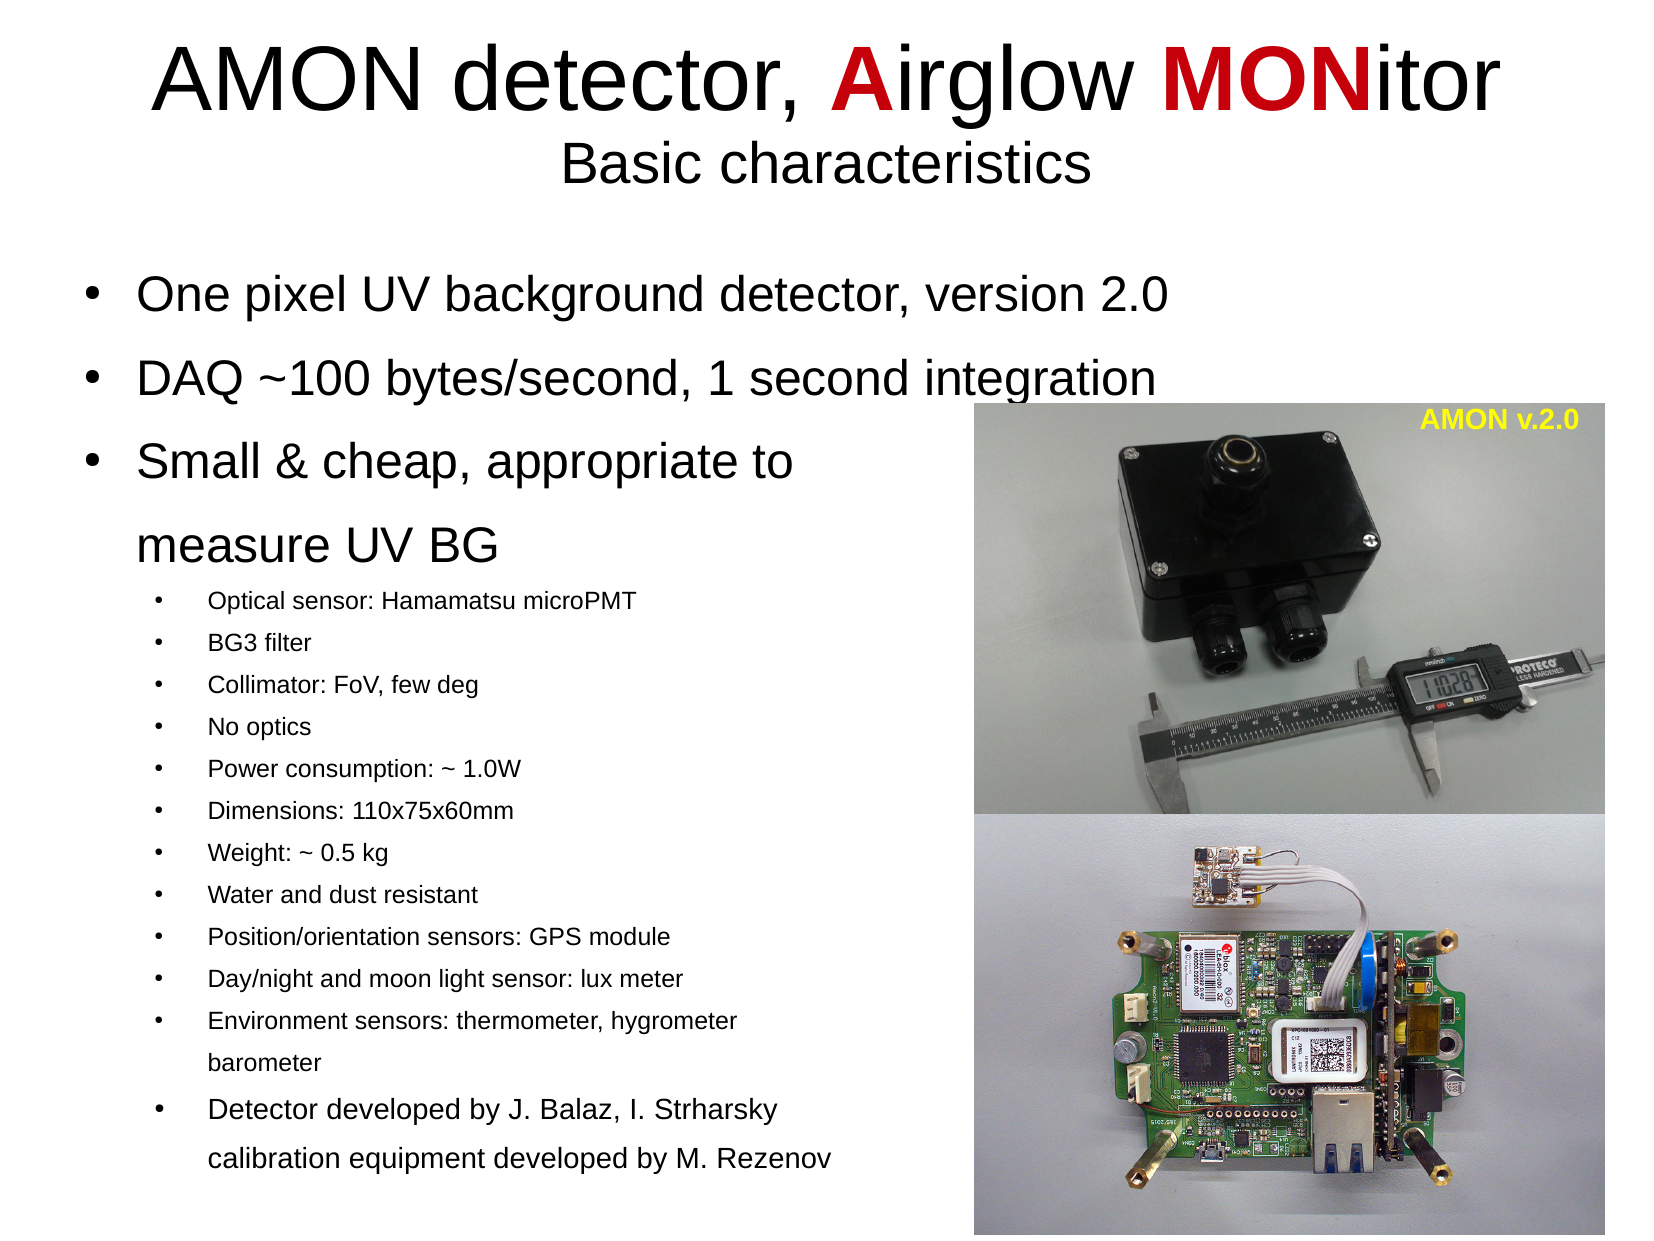

# AMON detector, Airglow MONitor Basic characteristics
One pixel UV background detector, version 2.0
DAQ ~100 bytes/second, 1 second integration
Small & cheap, appropriate to
measure UV BG
Optical sensor: Hamamatsu microPMT
BG3 filter
Collimator: FoV, few deg
No optics
Power consumption: ~ 1.0W
Dimensions: 110x75x60mm
Weight: ~ 0.5 kg
Water and dust resistant
Position/orientation sensors: GPS module
Day/night and moon light sensor: lux meter
Environment sensors: thermometer, hygrometer
barometer
Detector developed by J. Balaz, I. Strharsky
calibration equipment developed by M. Rezenov
AMON v.2.0